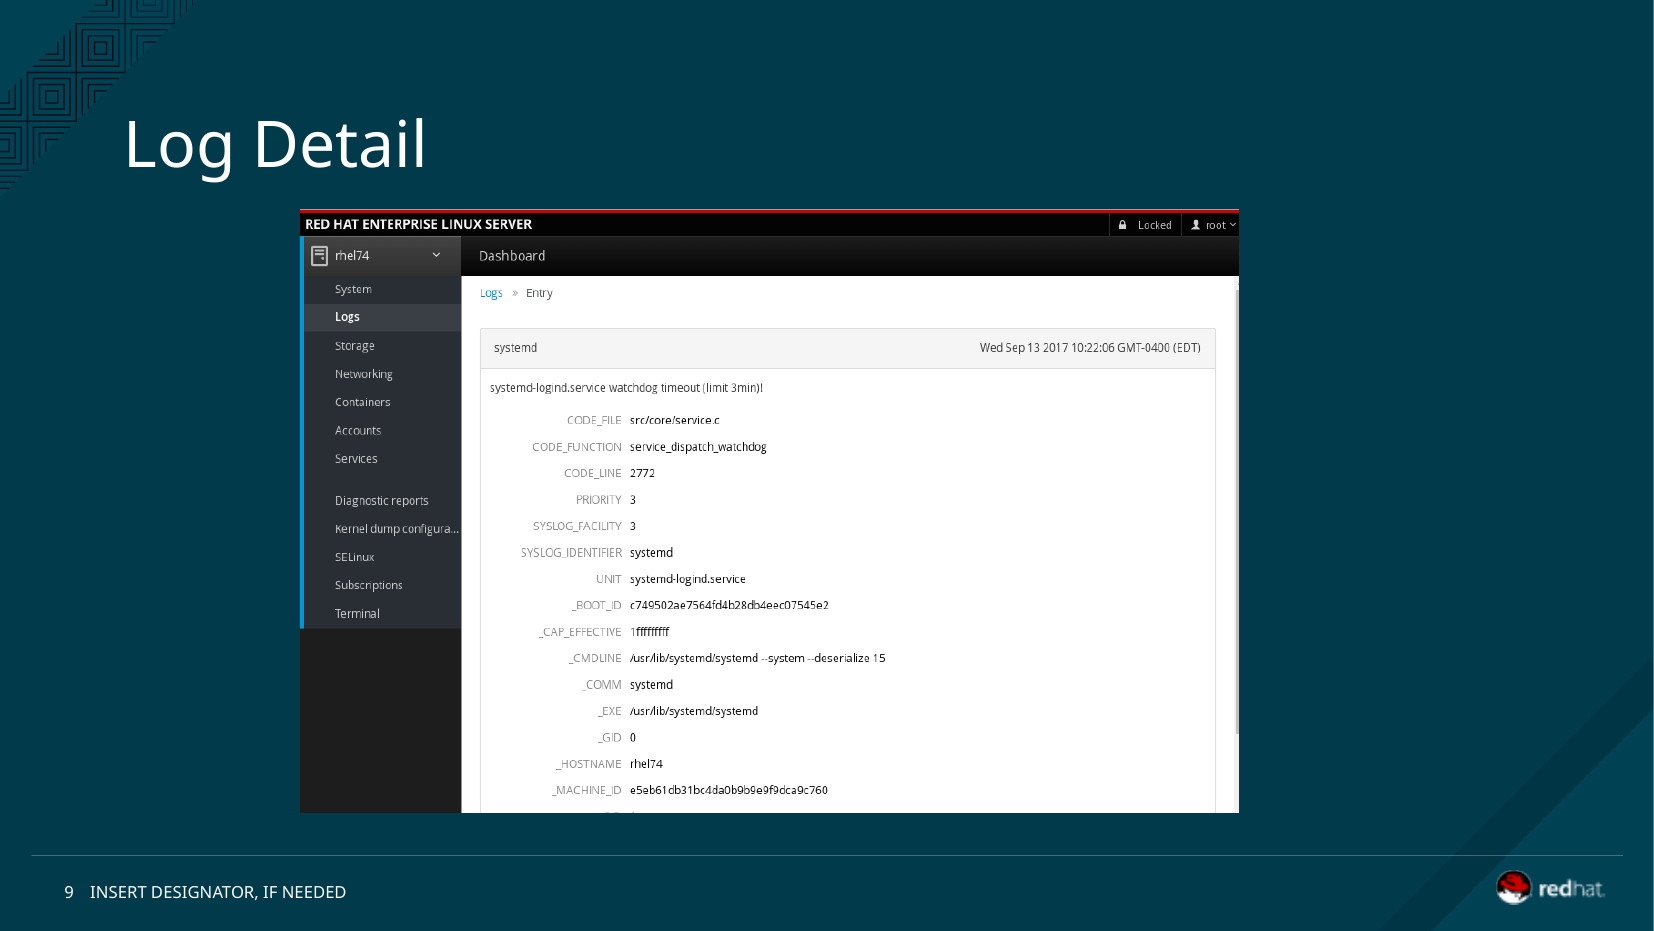

# Log Detail
9
INSERT DESIGNATOR, IF NEEDED